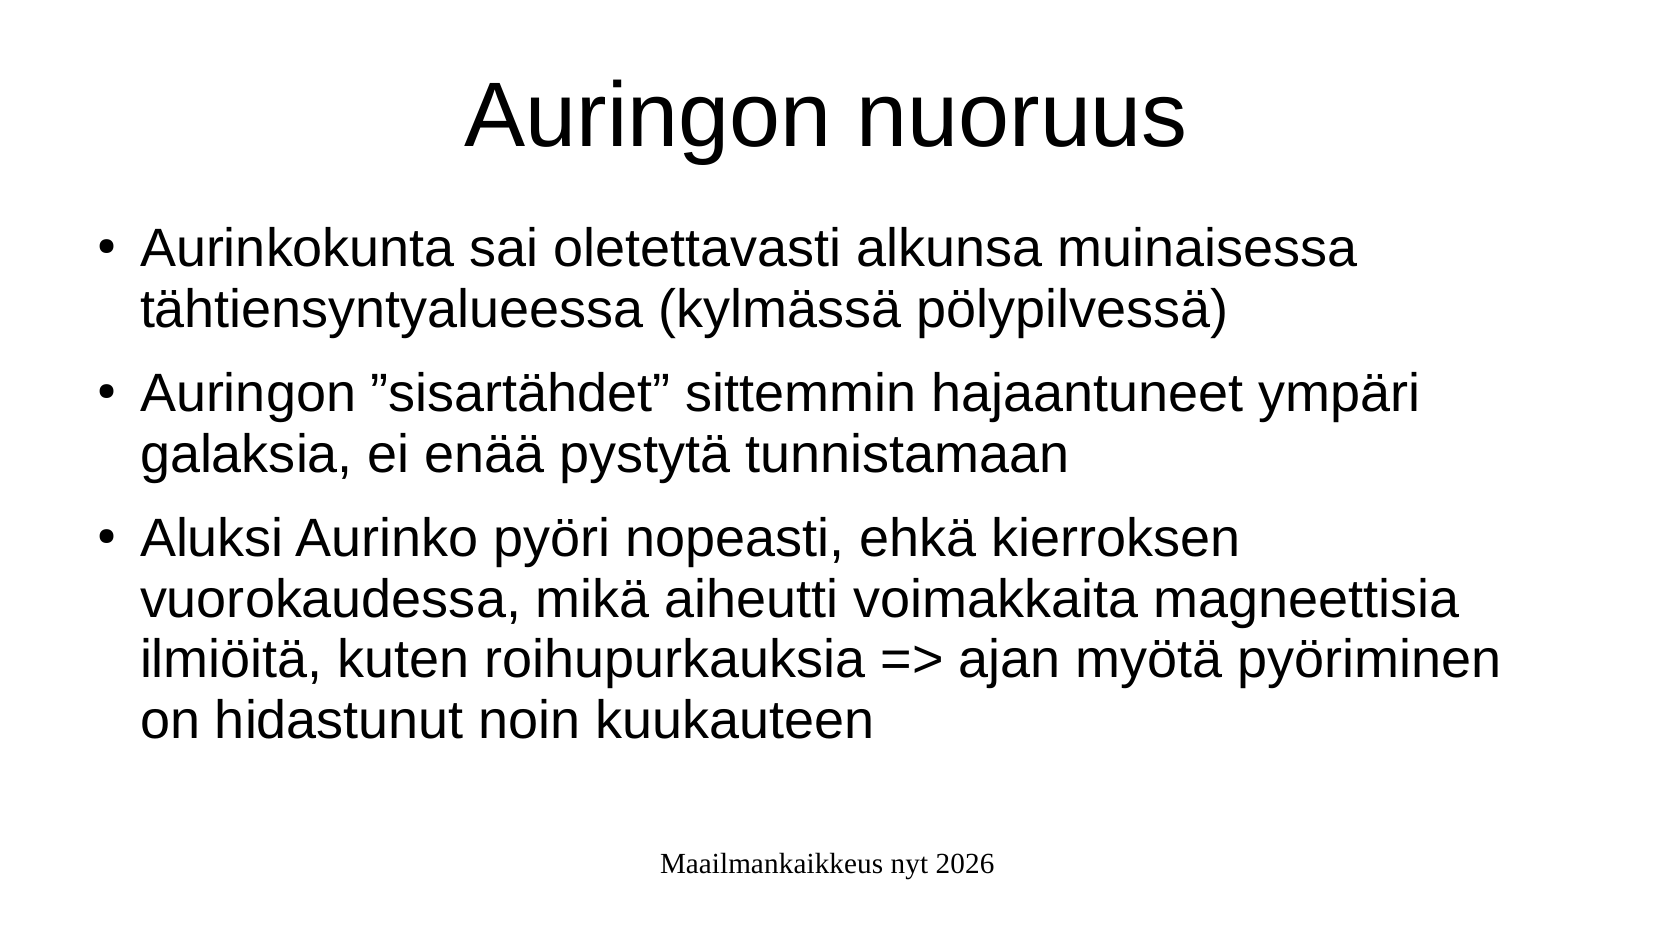

# Auringon nuoruus
Aurinkokunta sai oletettavasti alkunsa muinaisessa tähtiensyntyalueessa (kylmässä pölypilvessä)
Auringon ”sisartähdet” sittemmin hajaantuneet ympäri galaksia, ei enää pystytä tunnistamaan
Aluksi Aurinko pyöri nopeasti, ehkä kierroksen vuorokaudessa, mikä aiheutti voimakkaita magneettisia ilmiöitä, kuten roihupurkauksia => ajan myötä pyöriminen on hidastunut noin kuukauteen